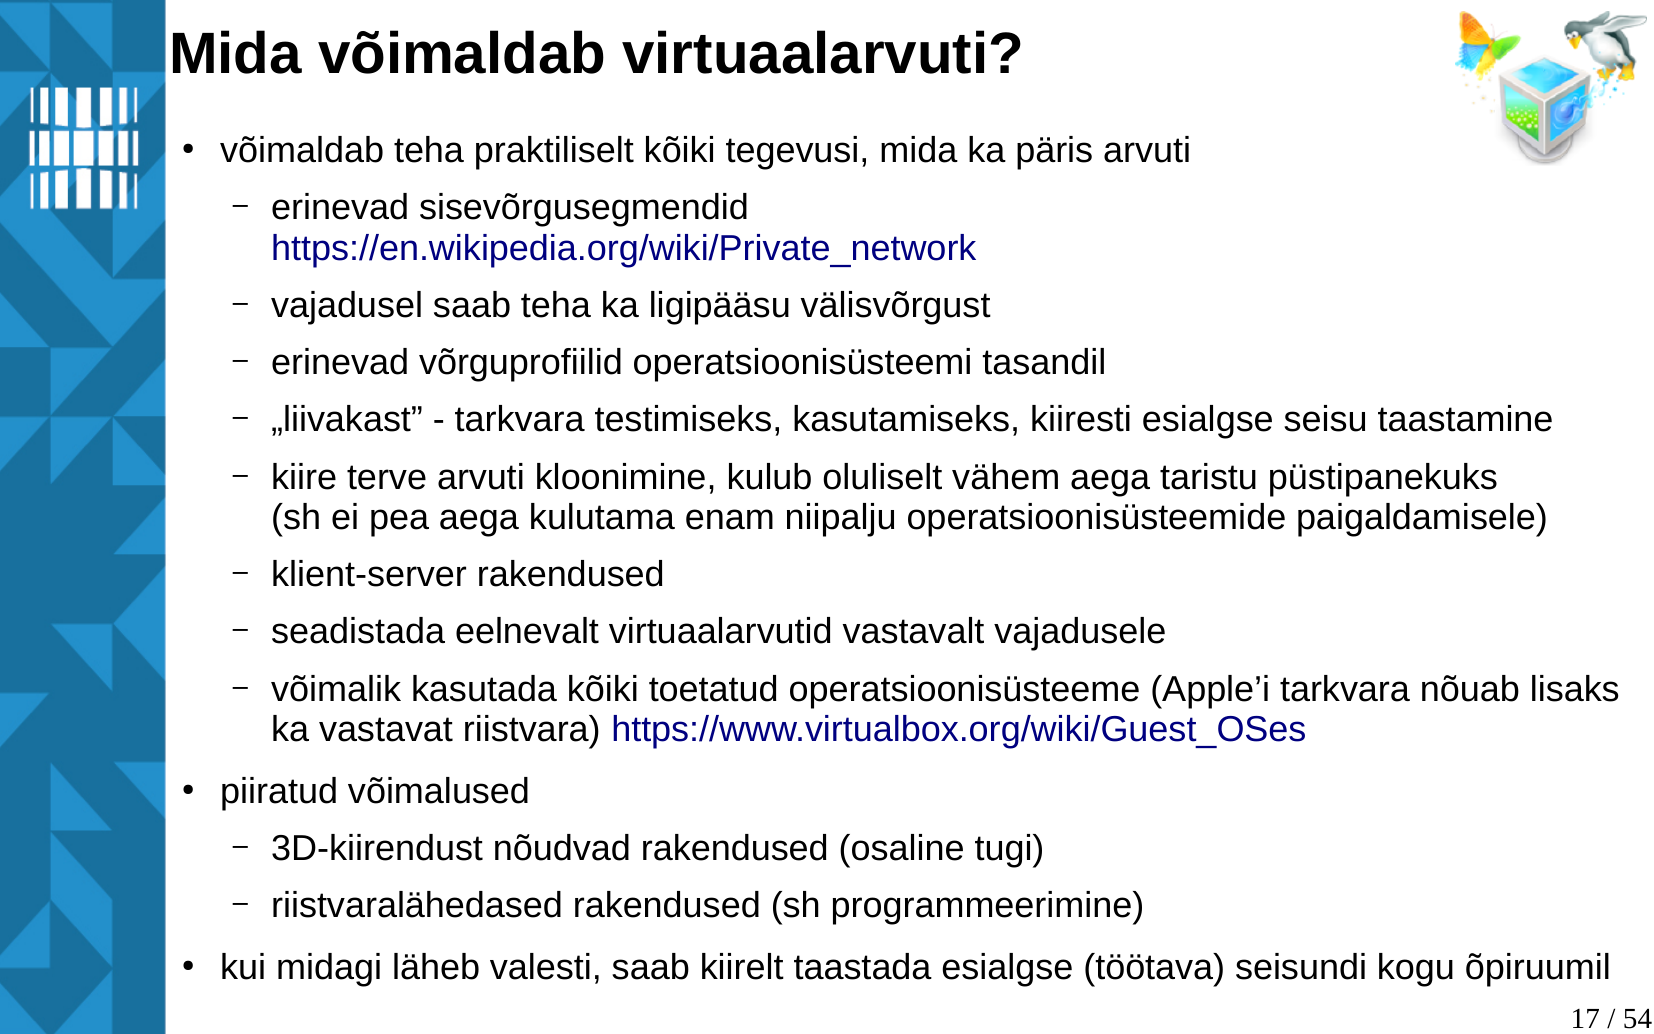

# Mida võimaldab virtuaalarvuti?
võimaldab teha praktiliselt kõiki tegevusi, mida ka päris arvuti
erinevad sisevõrgusegmendid
https://en.wikipedia.org/wiki/Private_network
vajadusel saab teha ka ligipääsu välisvõrgust
erinevad võrguprofiilid operatsioonisüsteemi tasandil
„liivakast” - tarkvara testimiseks, kasutamiseks, kiiresti esialgse seisu taastamine
kiire terve arvuti kloonimine, kulub oluliselt vähem aega taristu püstipanekuks
(sh ei pea aega kulutama enam niipalju operatsioonisüsteemide paigaldamisele)
klient-server rakendused
seadistada eelnevalt virtuaalarvutid vastavalt vajadusele
võimalik kasutada kõiki toetatud operatsioonisüsteeme (Apple’i tarkvara nõuab lisaks ka vastavat riistvara) https://www.virtualbox.org/wiki/Guest_OSes
piiratud võimalused
3D-kiirendust nõudvad rakendused (osaline tugi)
riistvaralähedased rakendused (sh programmeerimine)
kui midagi läheb valesti, saab kiirelt taastada esialgse (töötava) seisundi kogu õpiruumil
17